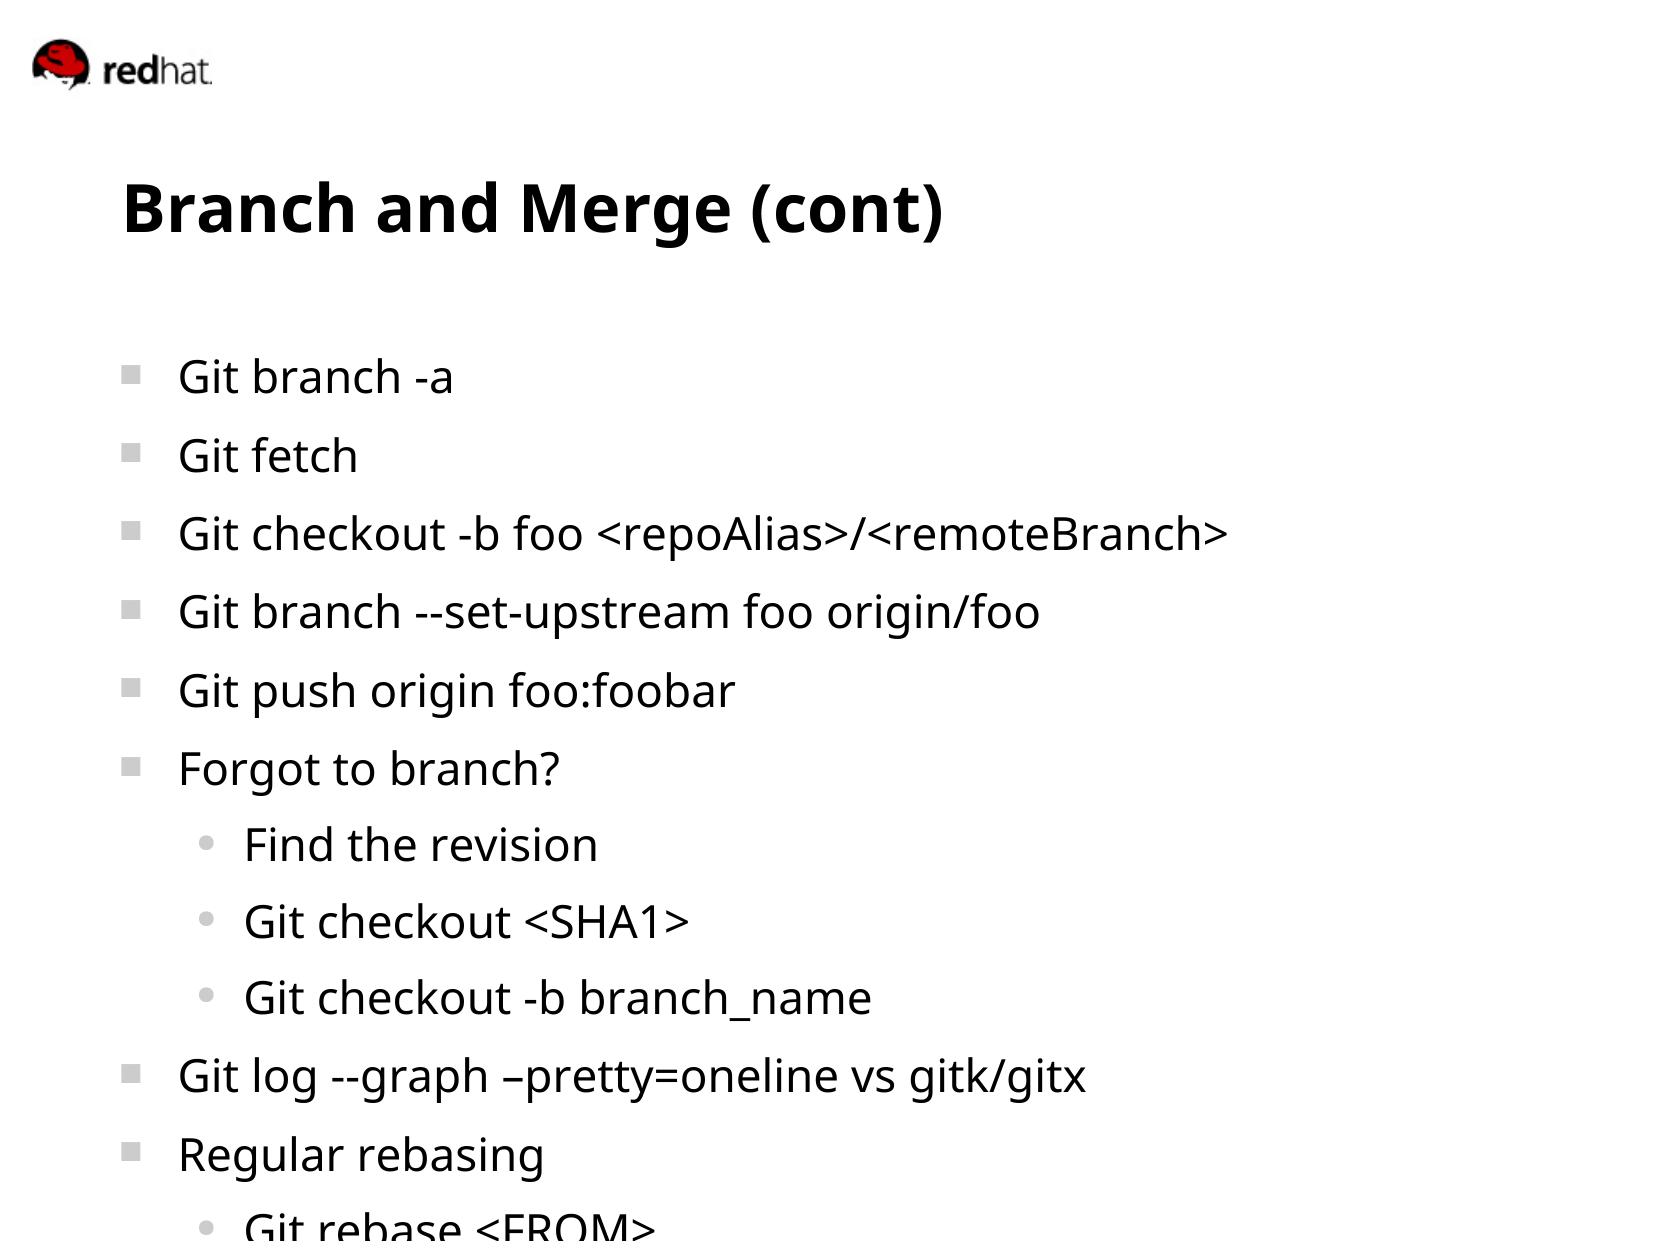

# Branch and Merge (cont)
Git branch -a
Git fetch
Git checkout -b foo <repoAlias>/<remoteBranch>
Git branch --set-upstream foo origin/foo
Git push origin foo:foobar
Forgot to branch?
Find the revision
Git checkout <SHA1>
Git checkout -b branch_name
Git log --graph –pretty=oneline vs gitk/gitx
Regular rebasing
Git rebase <FROM>